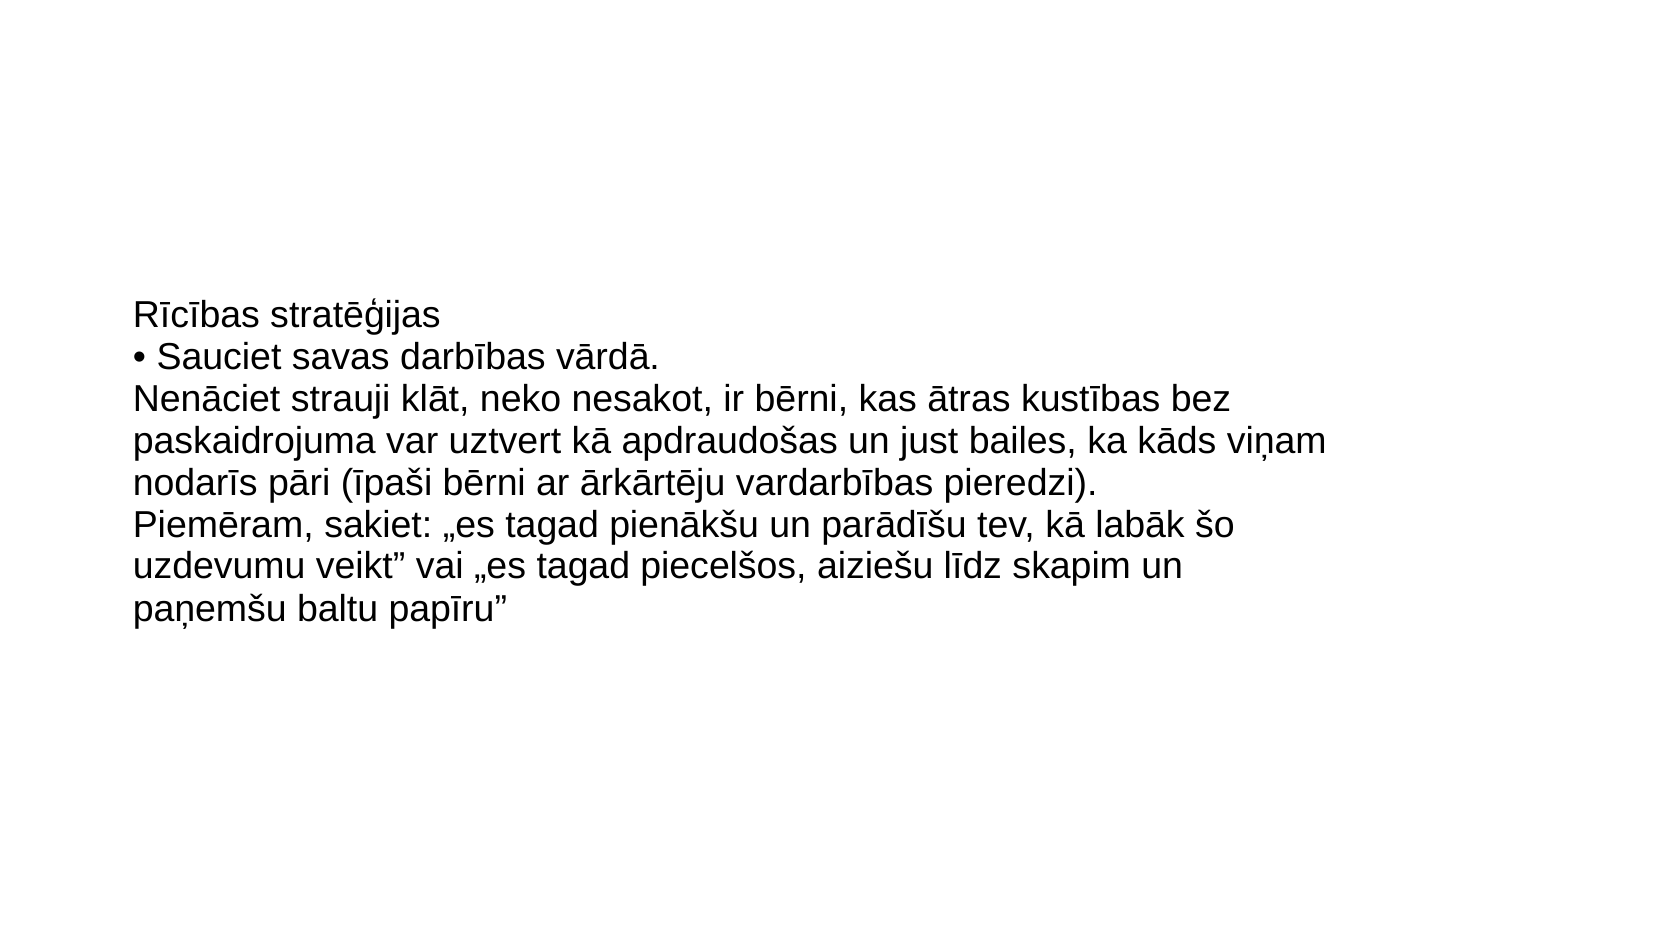

Rīcības stratēģijas
• Sauciet savas darbības vārdā.
Nenāciet strauji klāt, neko nesakot, ir bērni, kas ātras kustības bez
paskaidrojuma var uztvert kā apdraudošas un just bailes, ka kāds viņam
nodarīs pāri (īpaši bērni ar ārkārtēju vardarbības pieredzi).
Piemēram, sakiet: „es tagad pienākšu un parādīšu tev, kā labāk šo
uzdevumu veikt” vai „es tagad piecelšos, aiziešu līdz skapim un
paņemšu baltu papīru”